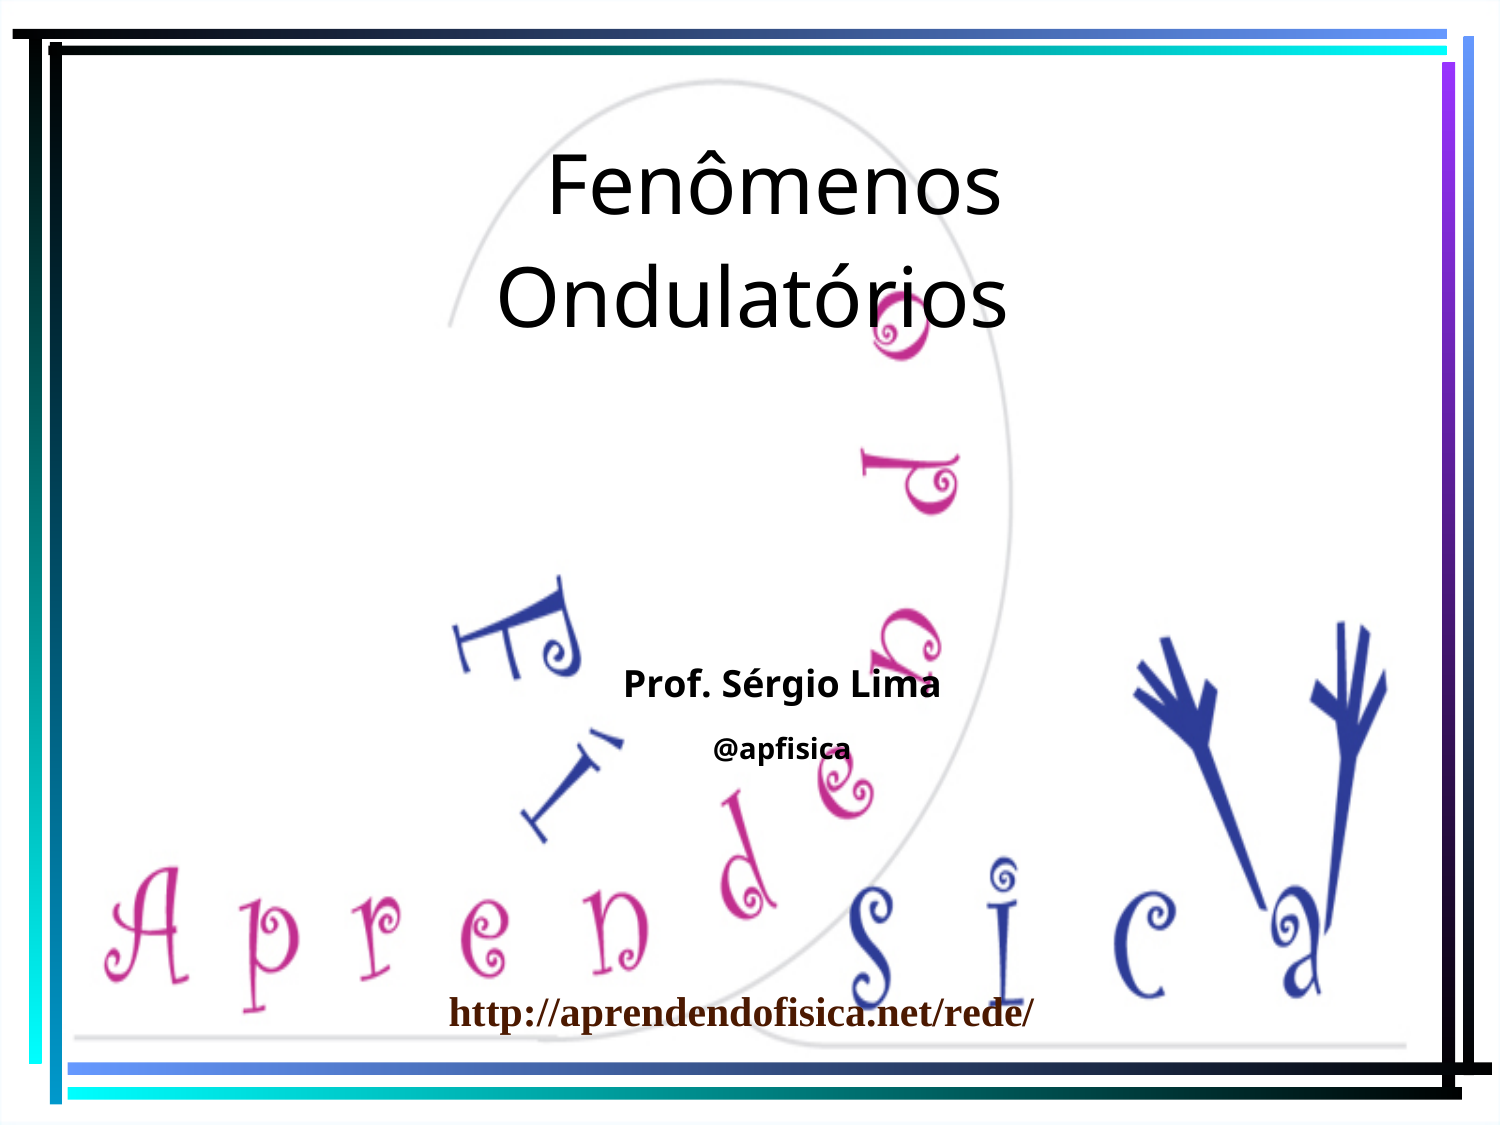

# Fenômenos Ondulatórios
Prof. Sérgio Lima
@apfisica
 http://aprendendofisica.net/rede/